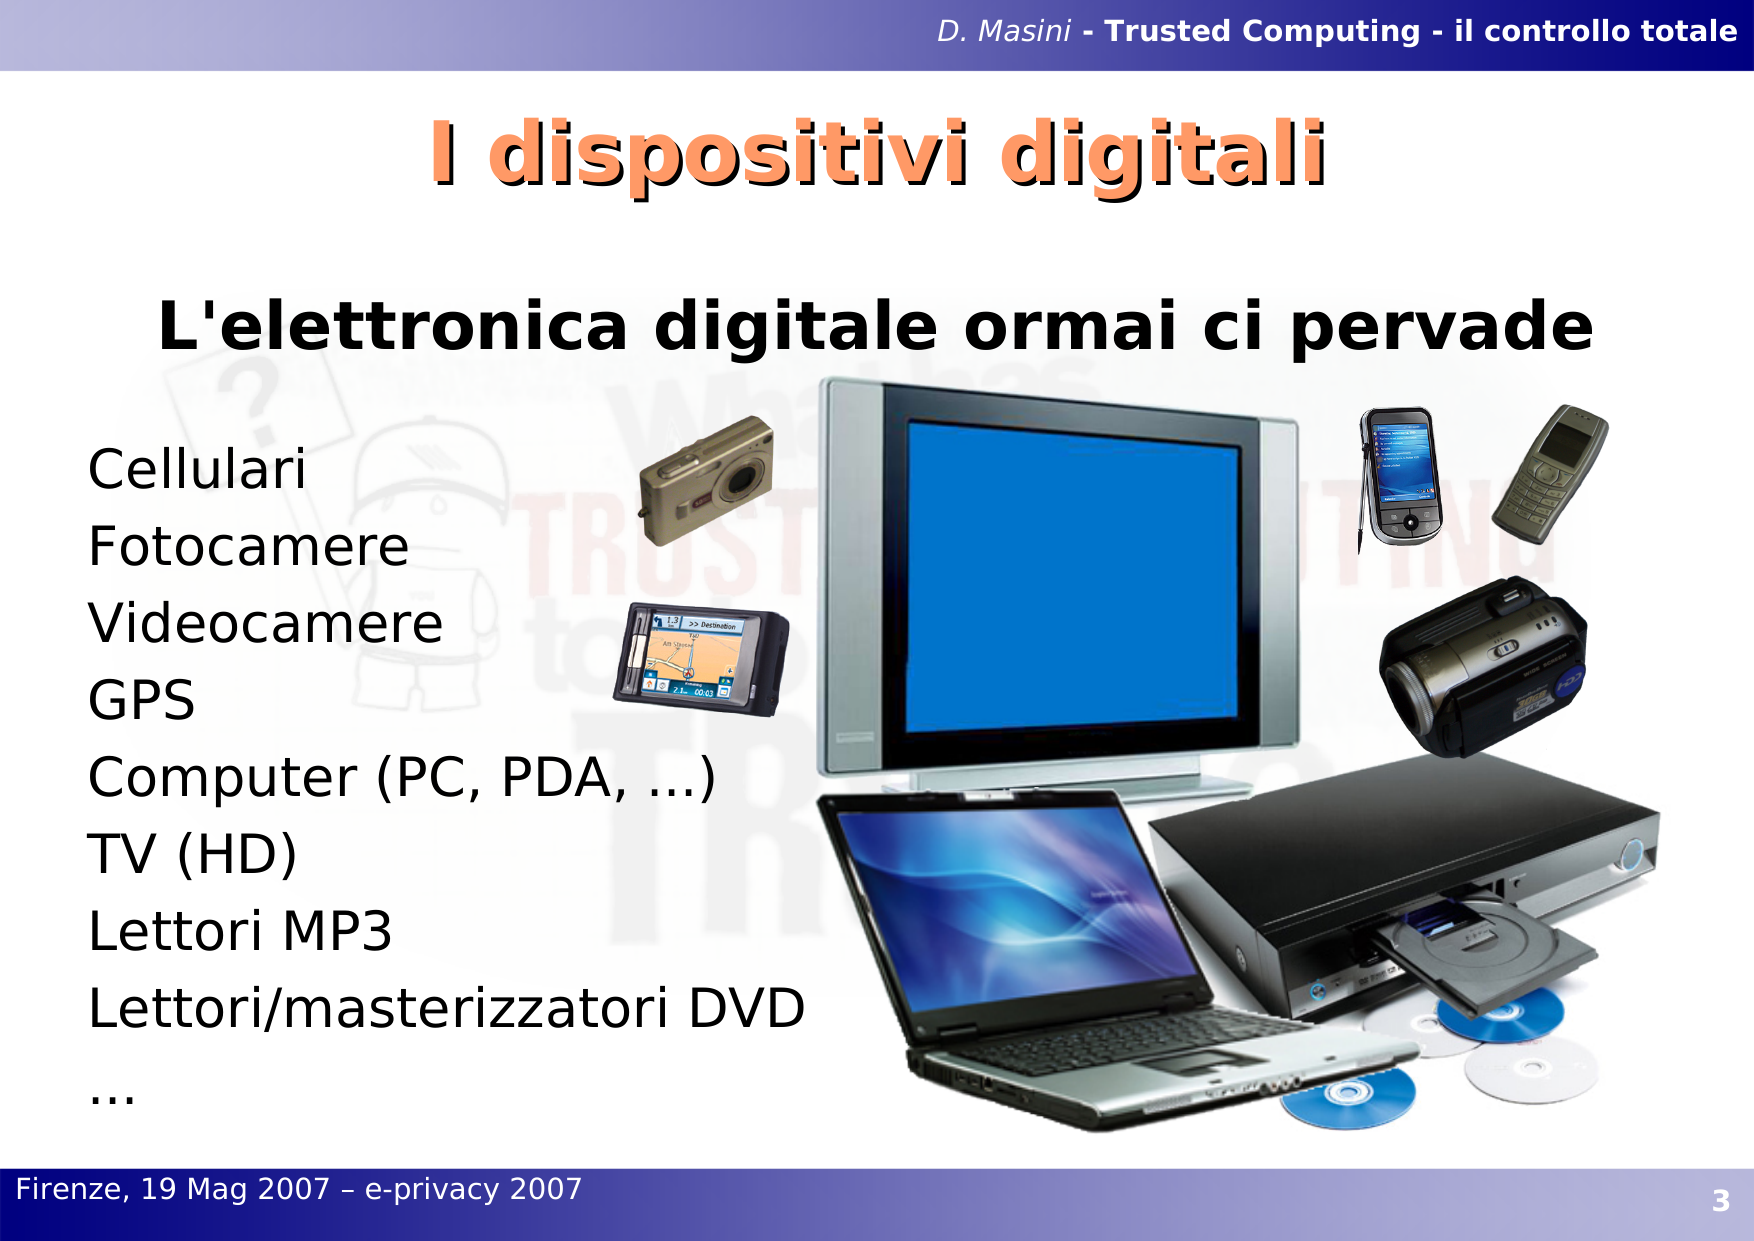

# I dispositivi digitali
L'elettronica digitale ormai ci pervade
Cellulari
Fotocamere
Videocamere
GPS
Computer (PC, PDA, ...)
TV (HD)
Lettori MP3
Lettori/masterizzatori DVD
...